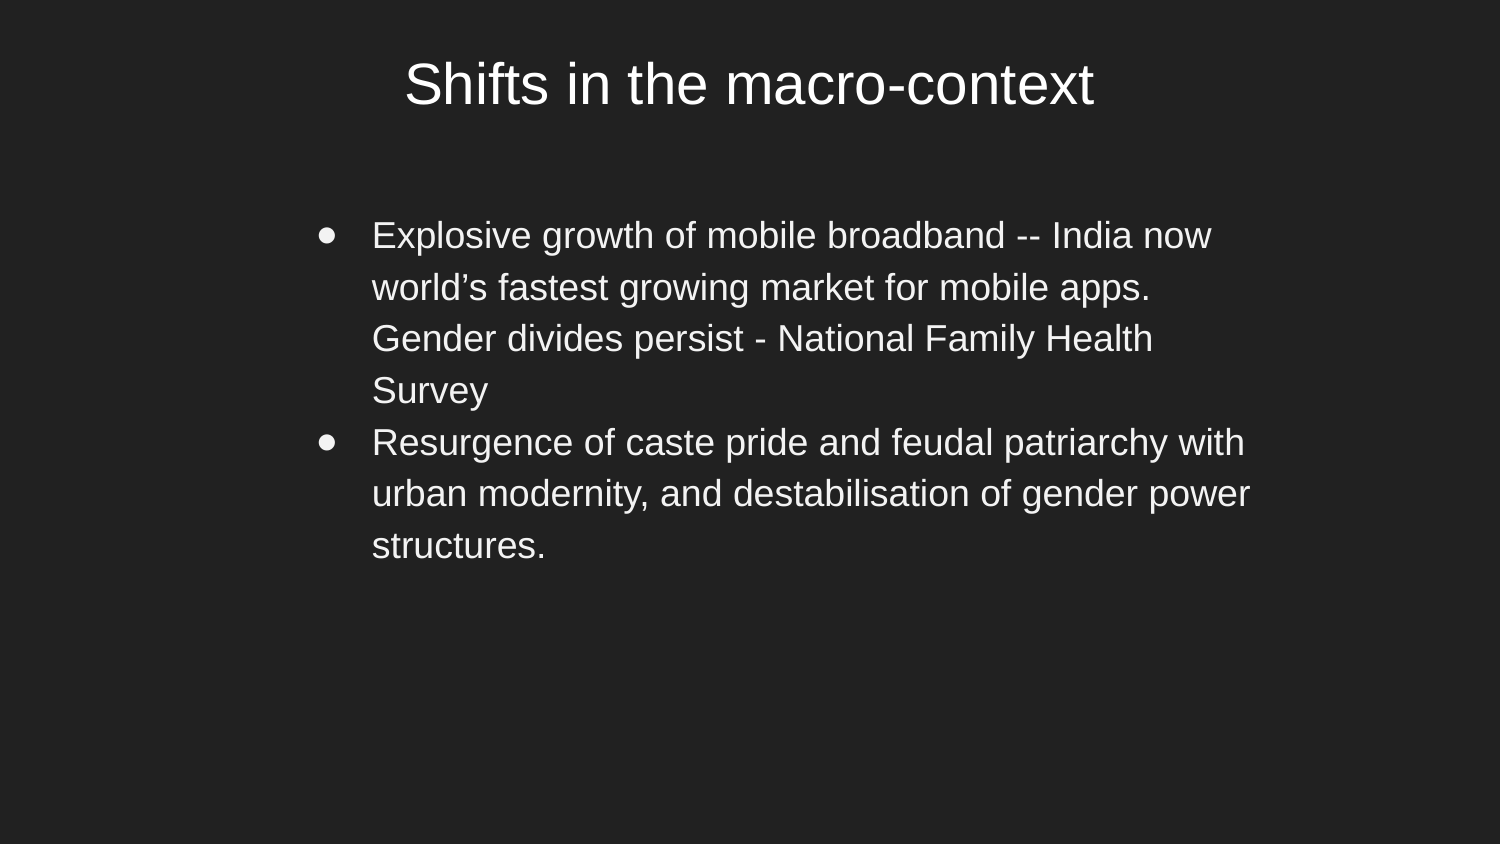

# Shifts in the macro-context
Explosive growth of mobile broadband -- India now world’s fastest growing market for mobile apps. Gender divides persist - National Family Health Survey
Resurgence of caste pride and feudal patriarchy with urban modernity, and destabilisation of gender power structures.